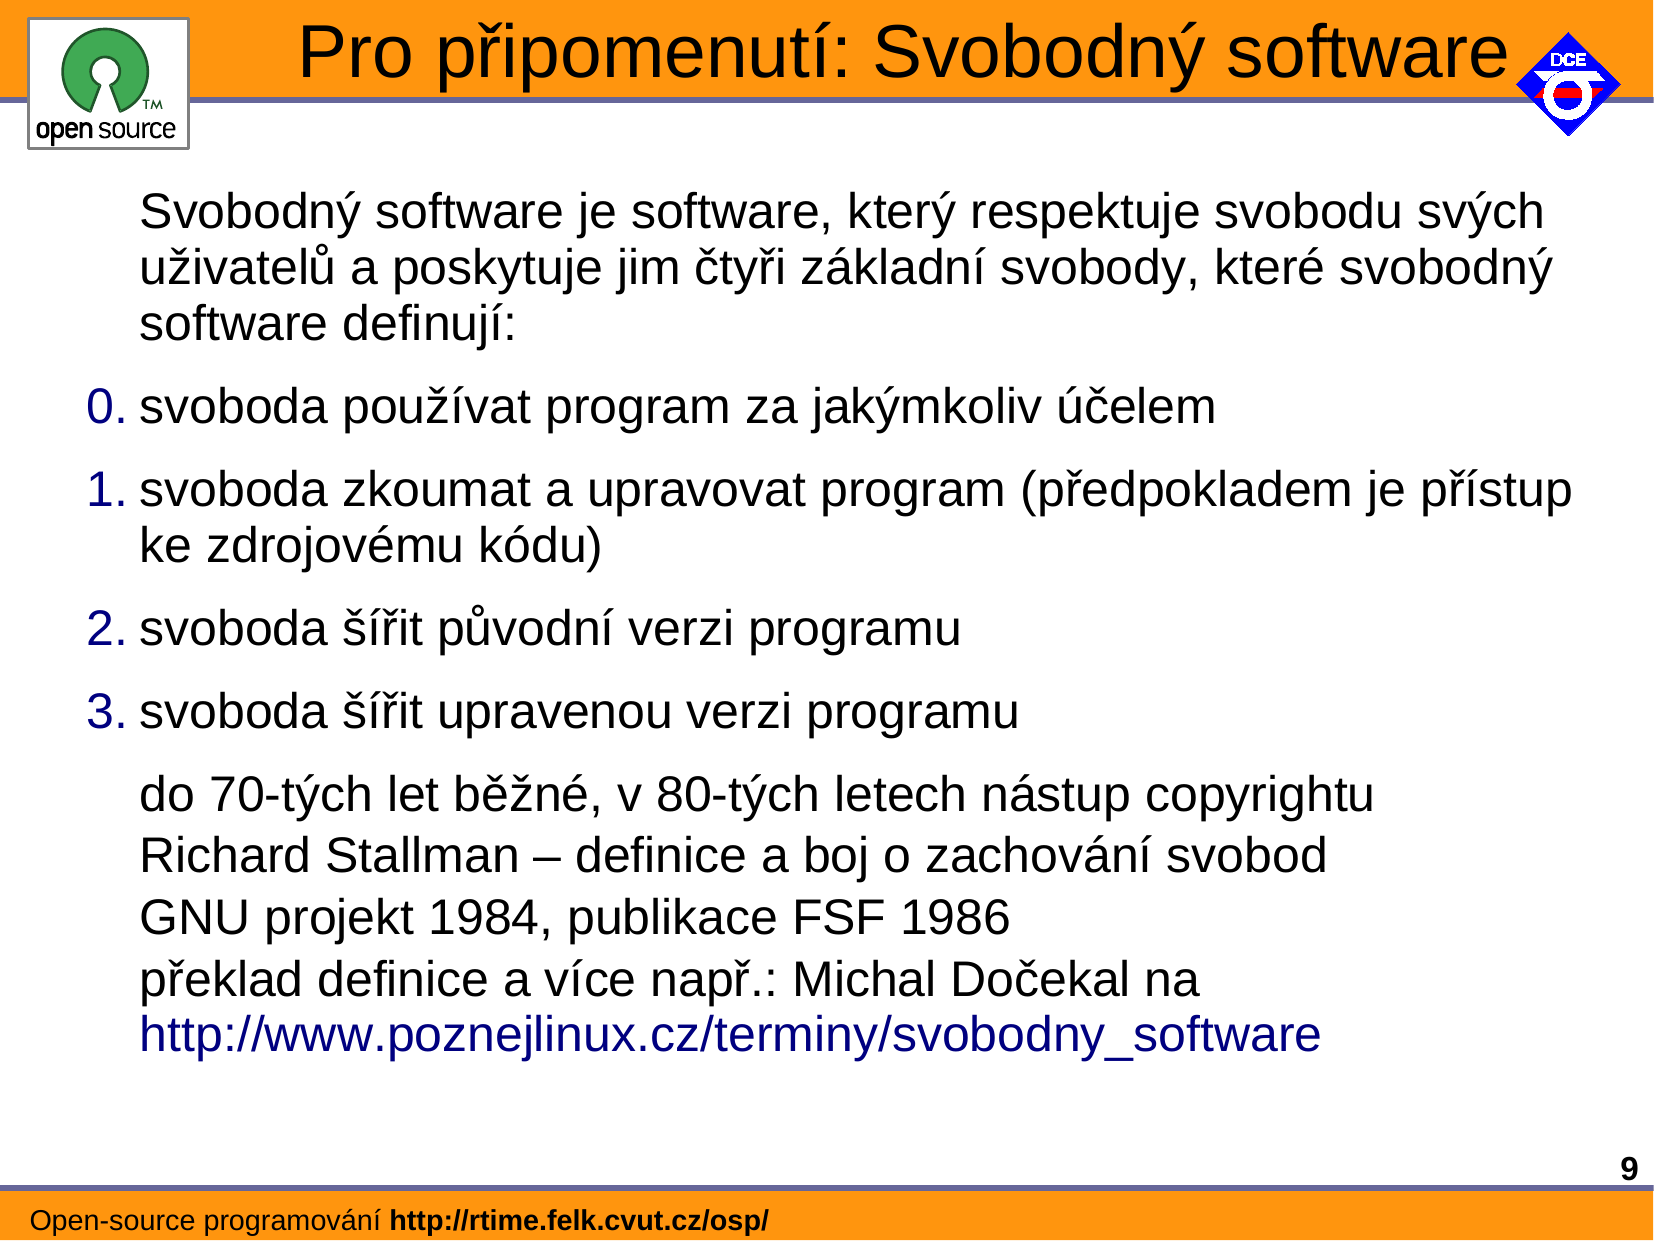

# Pro připomenutí: Svobodný software
Svobodný software je software, který respektuje svobodu svých uživatelů a poskytuje jim čtyři základní svobody, které svobodný software definují:
svoboda používat program za jakýmkoliv účelem
svoboda zkoumat a upravovat program (předpokladem je přístup ke zdrojovému kódu)
svoboda šířit původní verzi programu
svoboda šířit upravenou verzi programu
do 70-tých let běžné, v 80-tých letech nástup copyrightu
Richard Stallman – definice a boj o zachování svobod
GNU projekt 1984, publikace FSF 1986
překlad definice a více např.: Michal Dočekal na http://www.poznejlinux.cz/terminy/svobodny_software